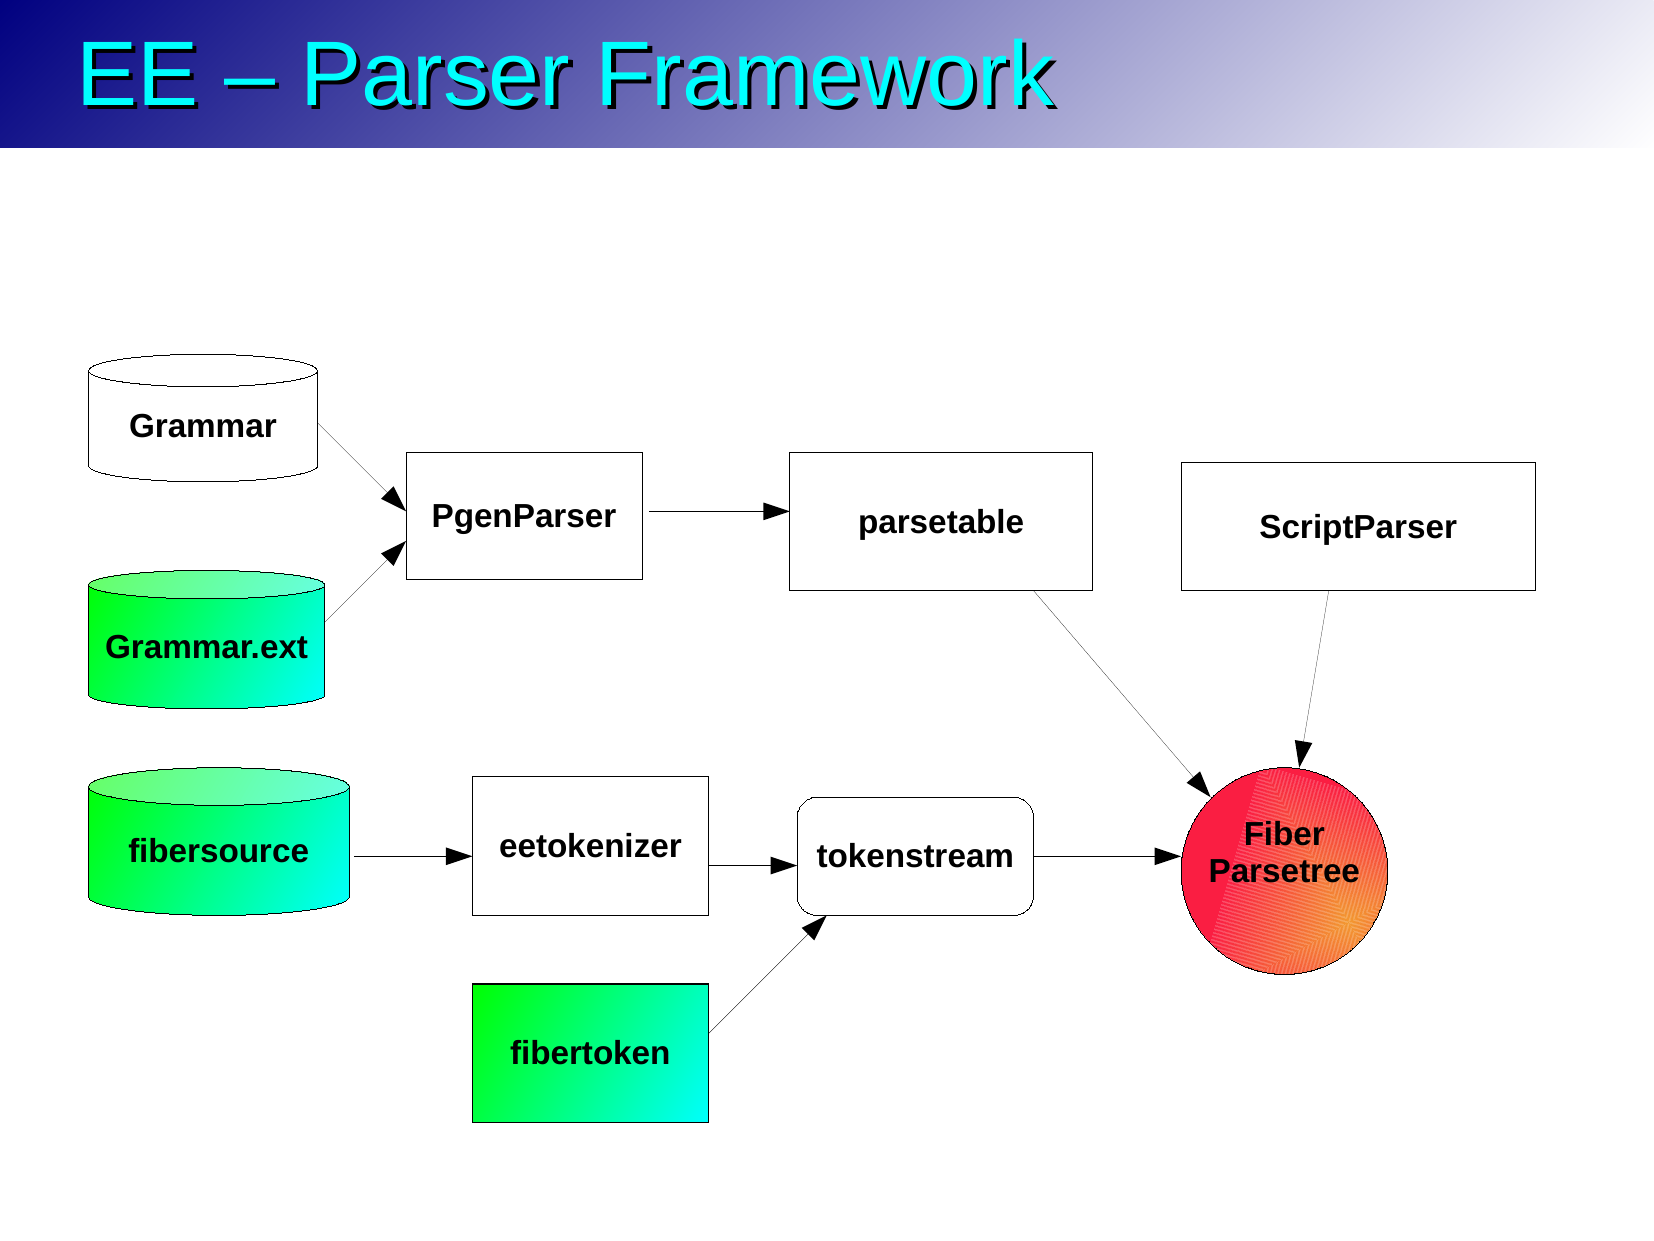

# EE – Parser Framework
Grammar
PgenParser
parsetable
ScriptParser
Grammar.ext
fibersource
Fiber
Parsetree
eetokenizer
tokenstream
fibertoken